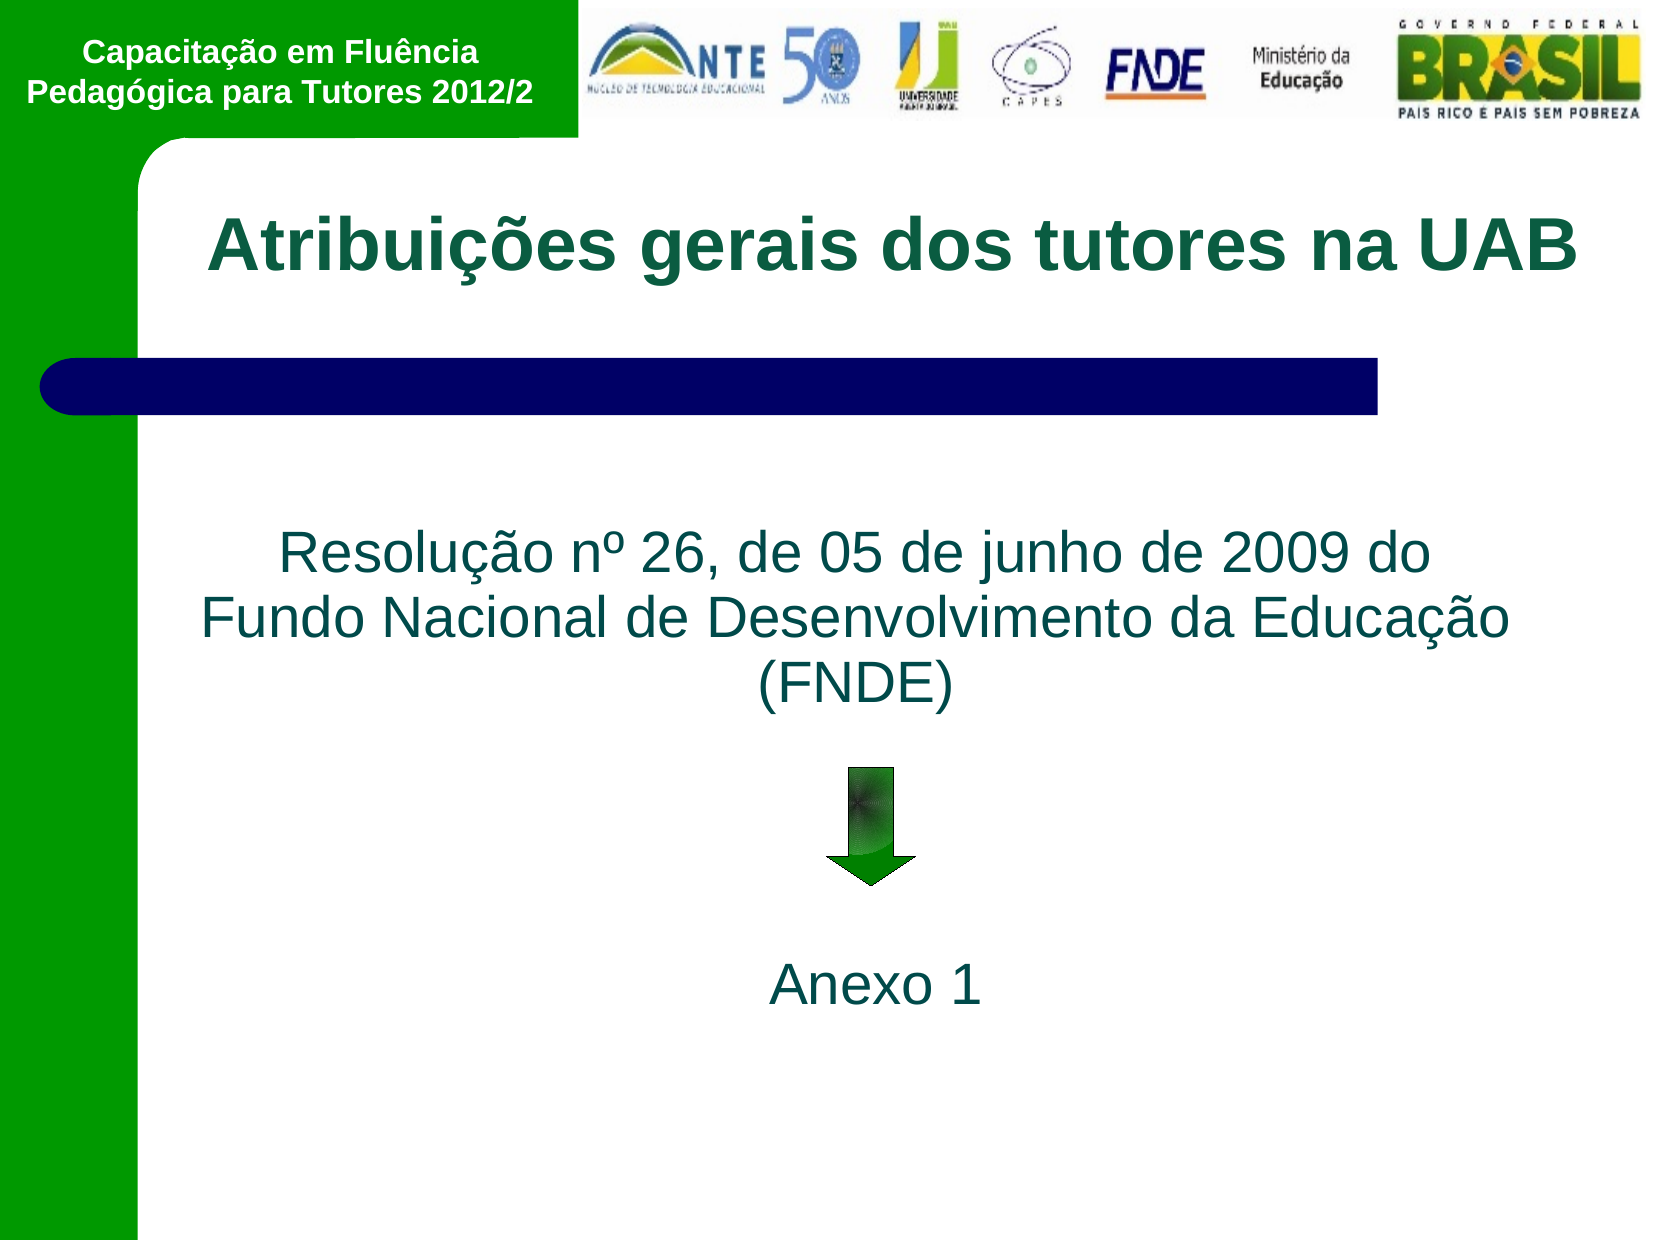

#
Atribuições gerais dos tutores na UAB
Resolução nº 26, de 05 de junho de 2009 do Fundo Nacional de Desenvolvimento da Educação (FNDE)
 Anexo 1